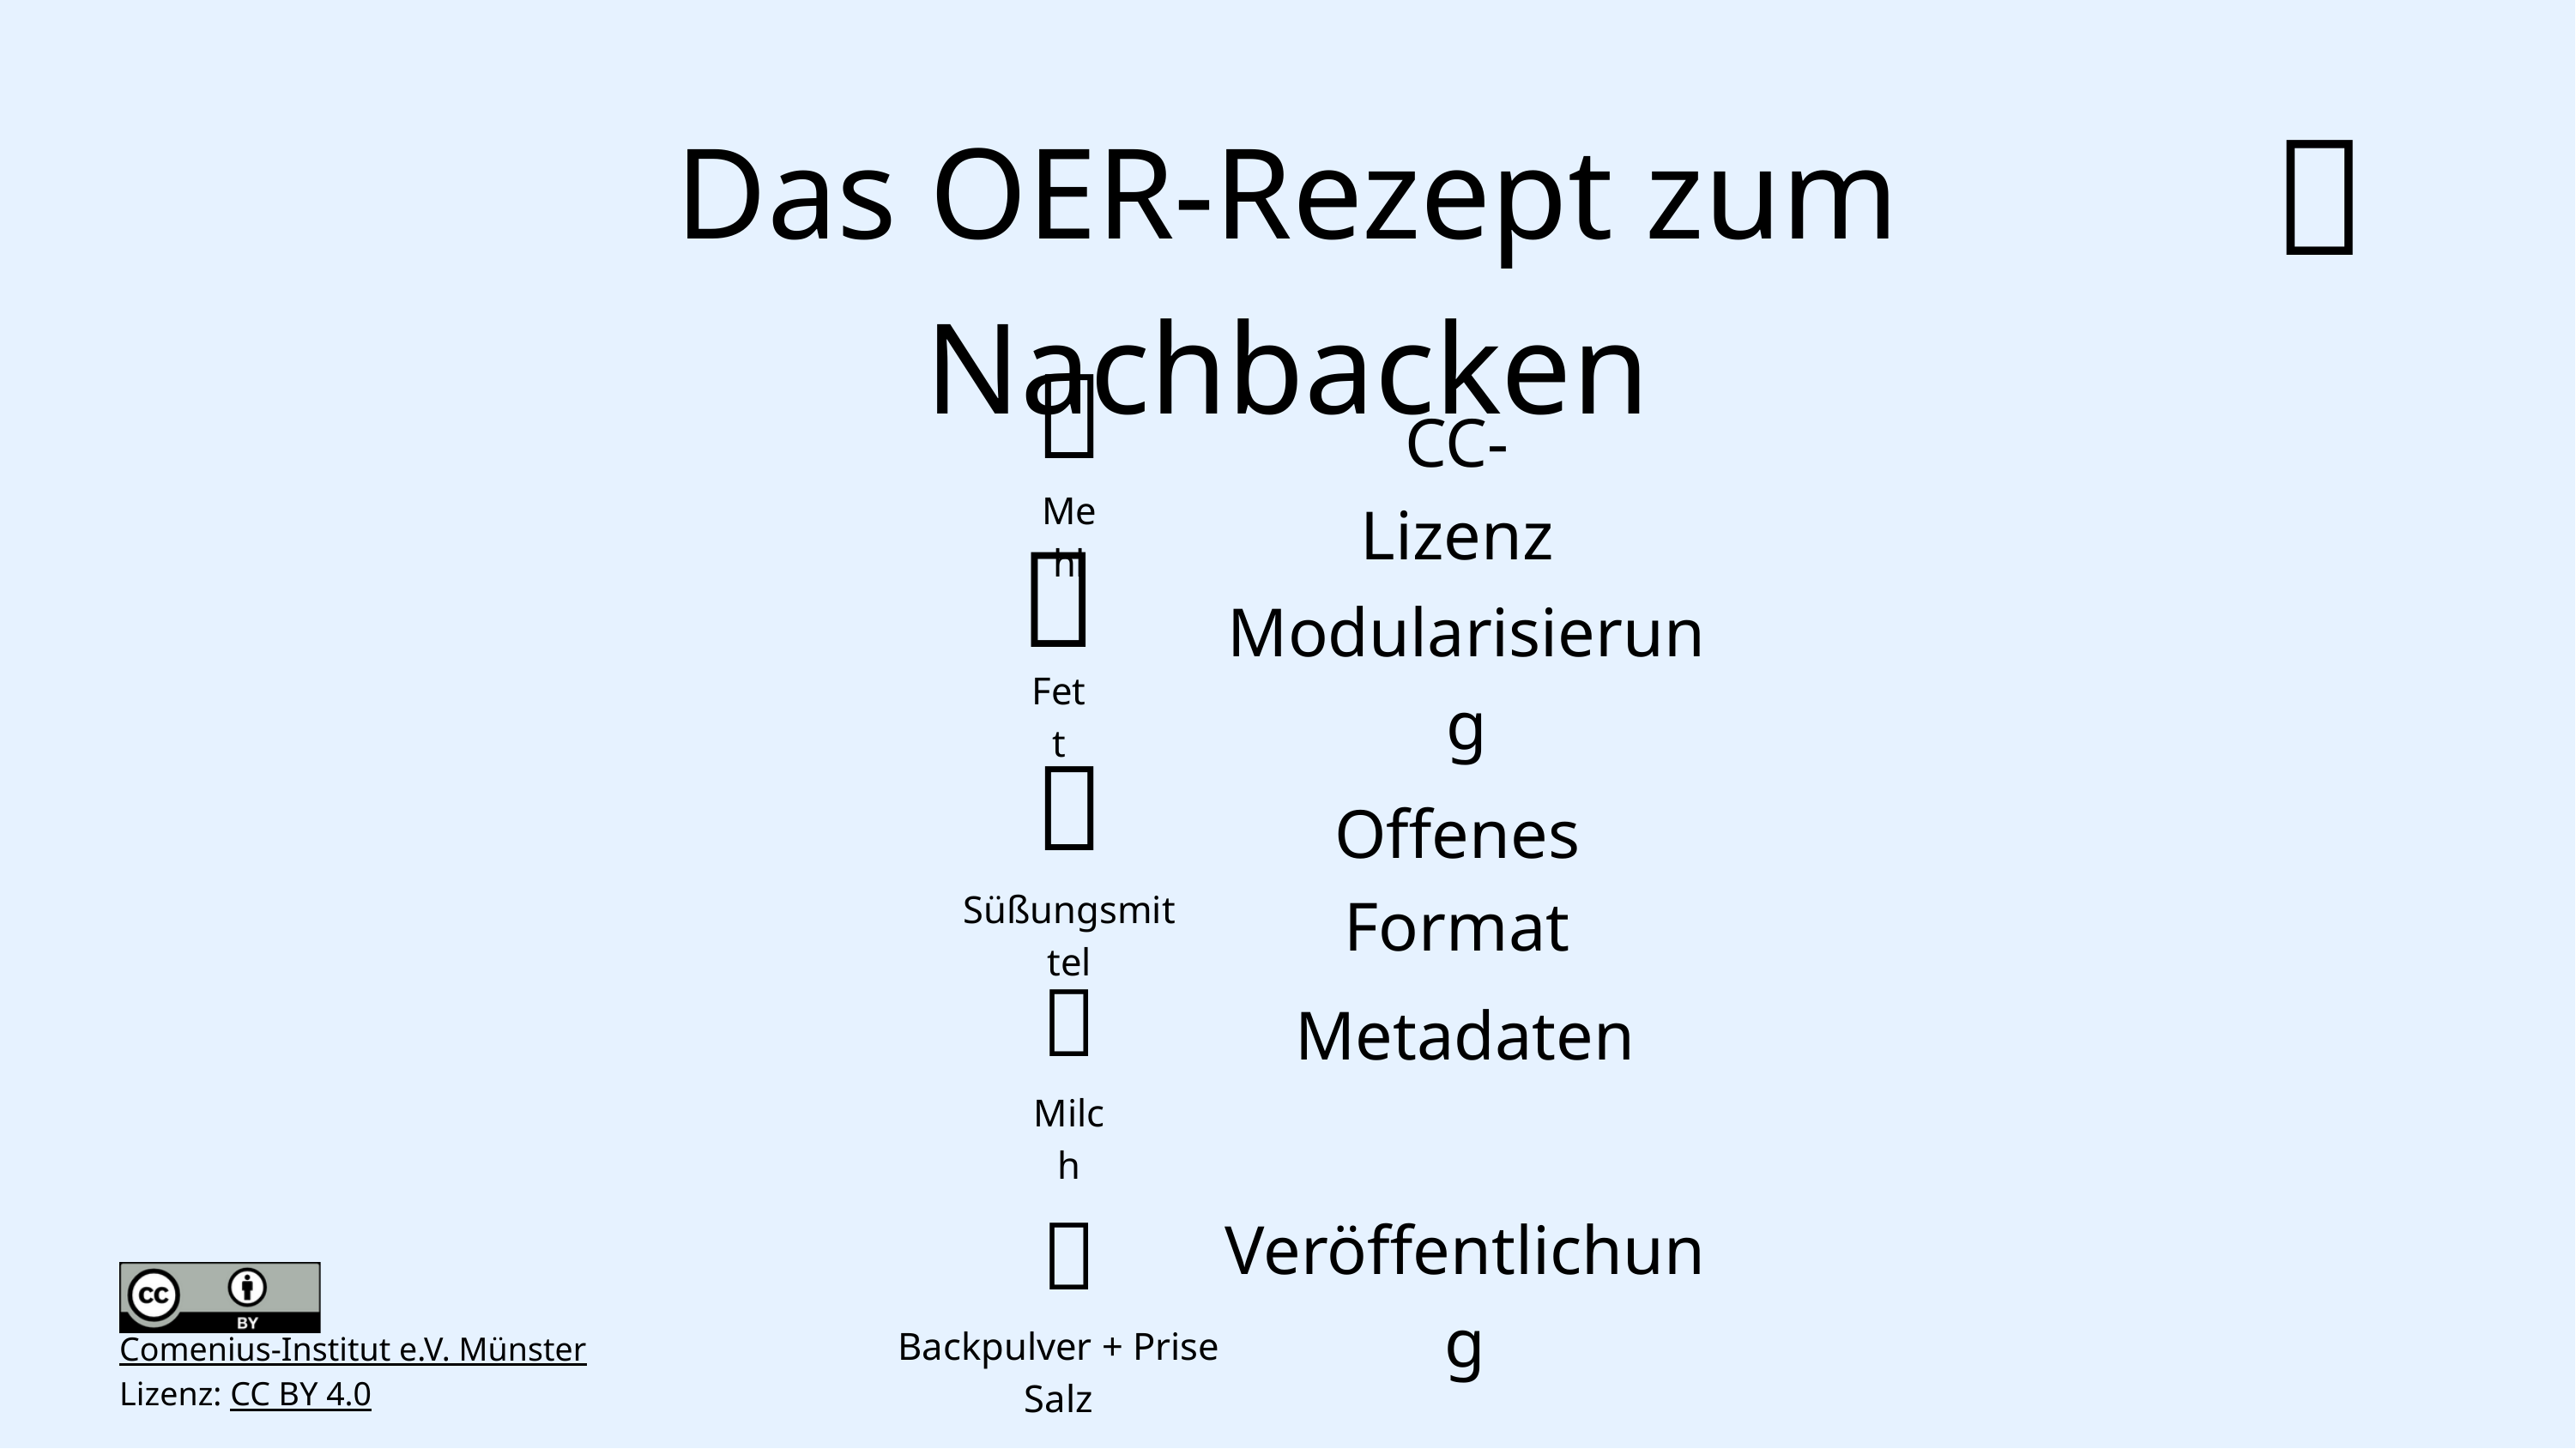

🍰
Das OER-Rezept zum Nachbacken
🌾
CC-Lizenz
Mehl
🧈
Modularisierung
Fett
🍯
Offenes Format
Süßungsmittel
🥛
Metadaten
Milch
🧂
Veröffentlichung
Backpulver + Prise Salz
Comenius-Institut e.V. Münster
Lizenz: CC BY 4.0